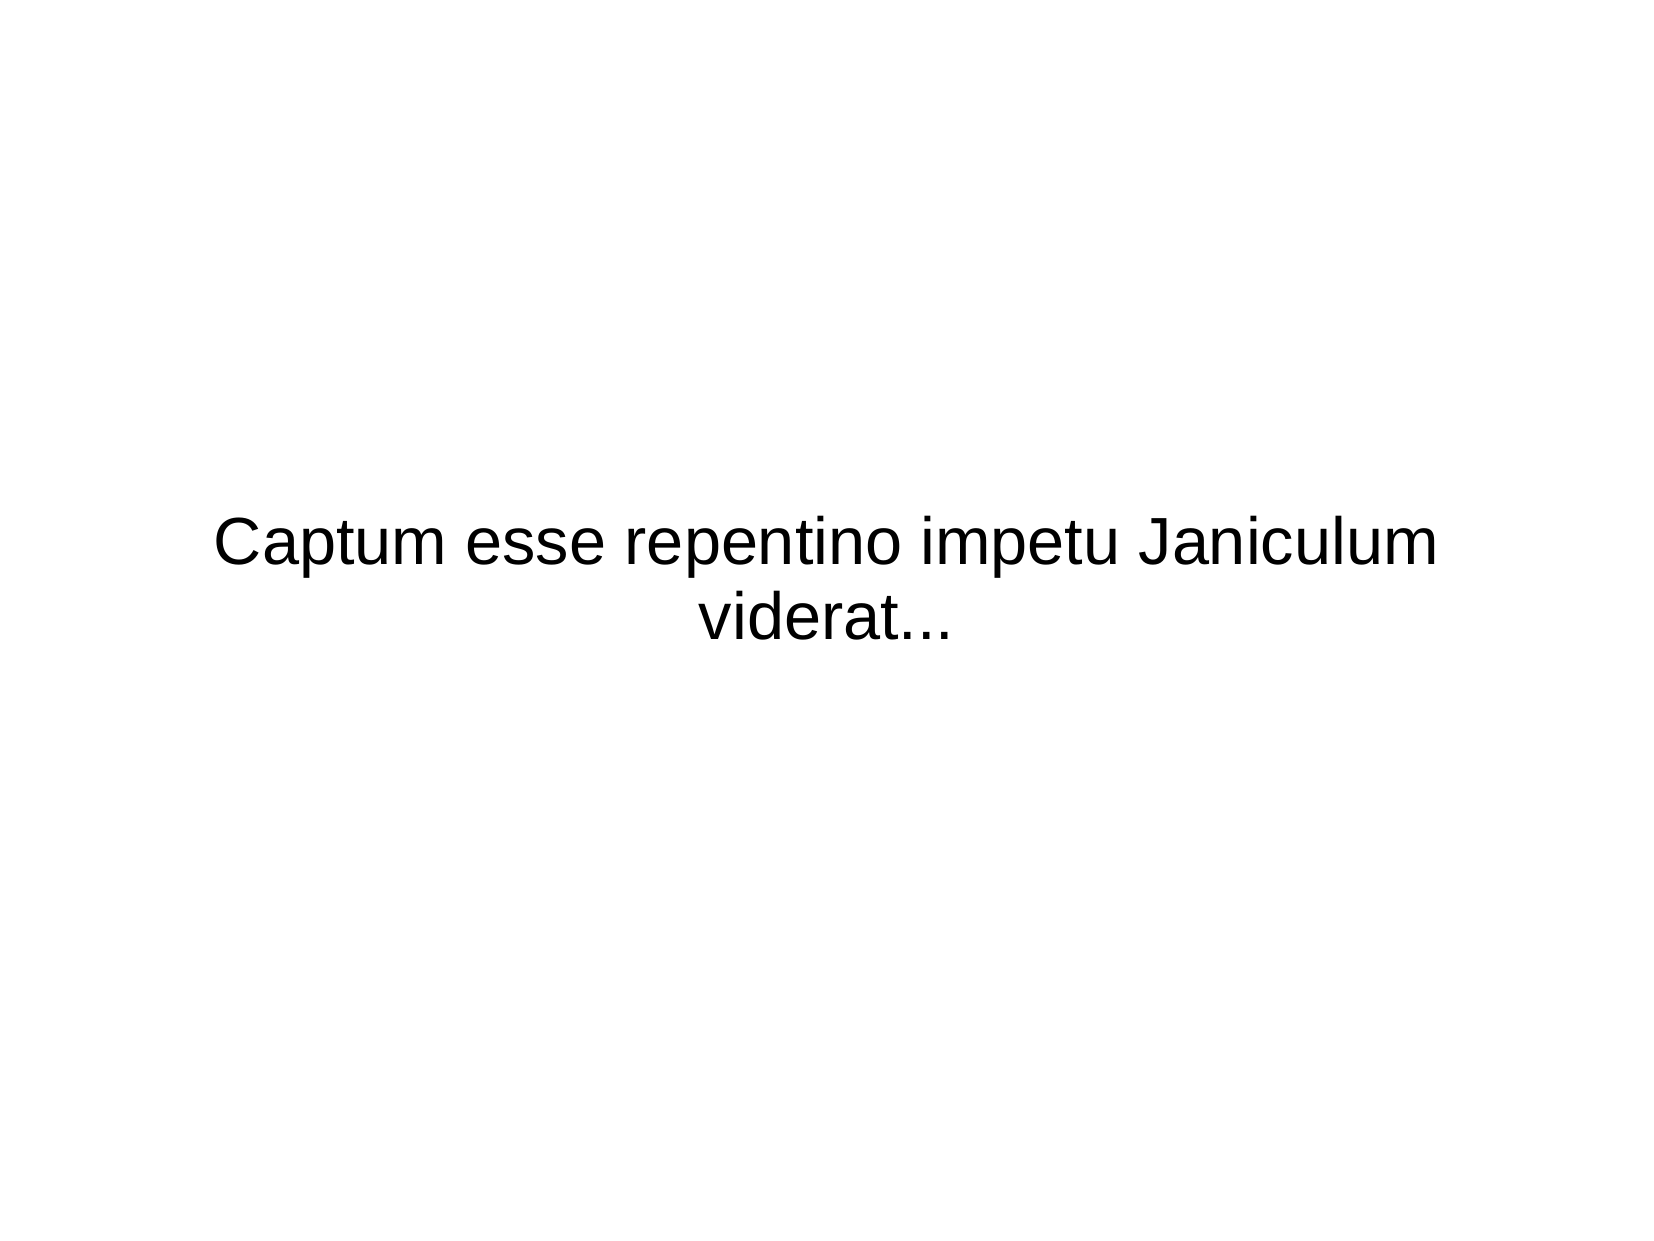

# Captum esse repentino impetu Janiculum viderat...